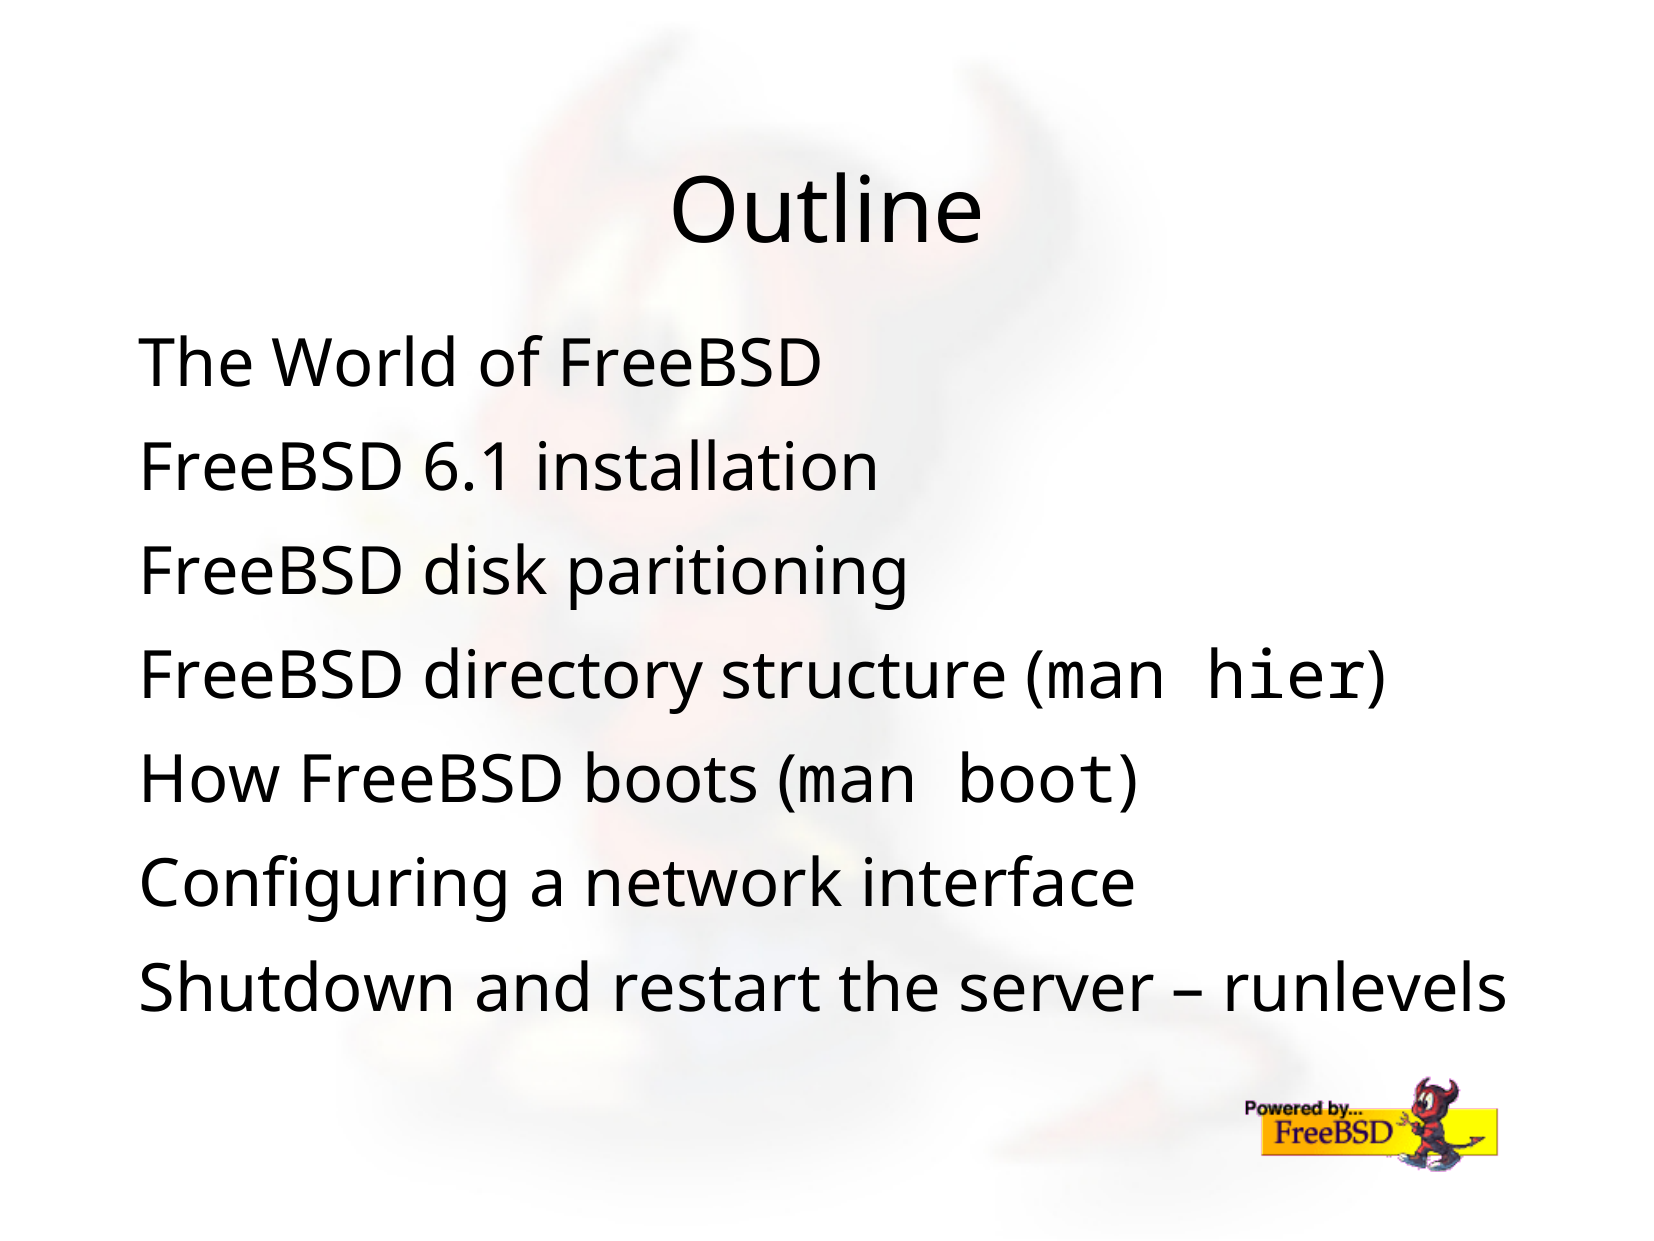

# Outline
The World of FreeBSD
FreeBSD 6.1 installation
FreeBSD disk paritioning
FreeBSD directory structure (man hier)
How FreeBSD boots (man boot)
Configuring a network interface
Shutdown and restart the server – runlevels